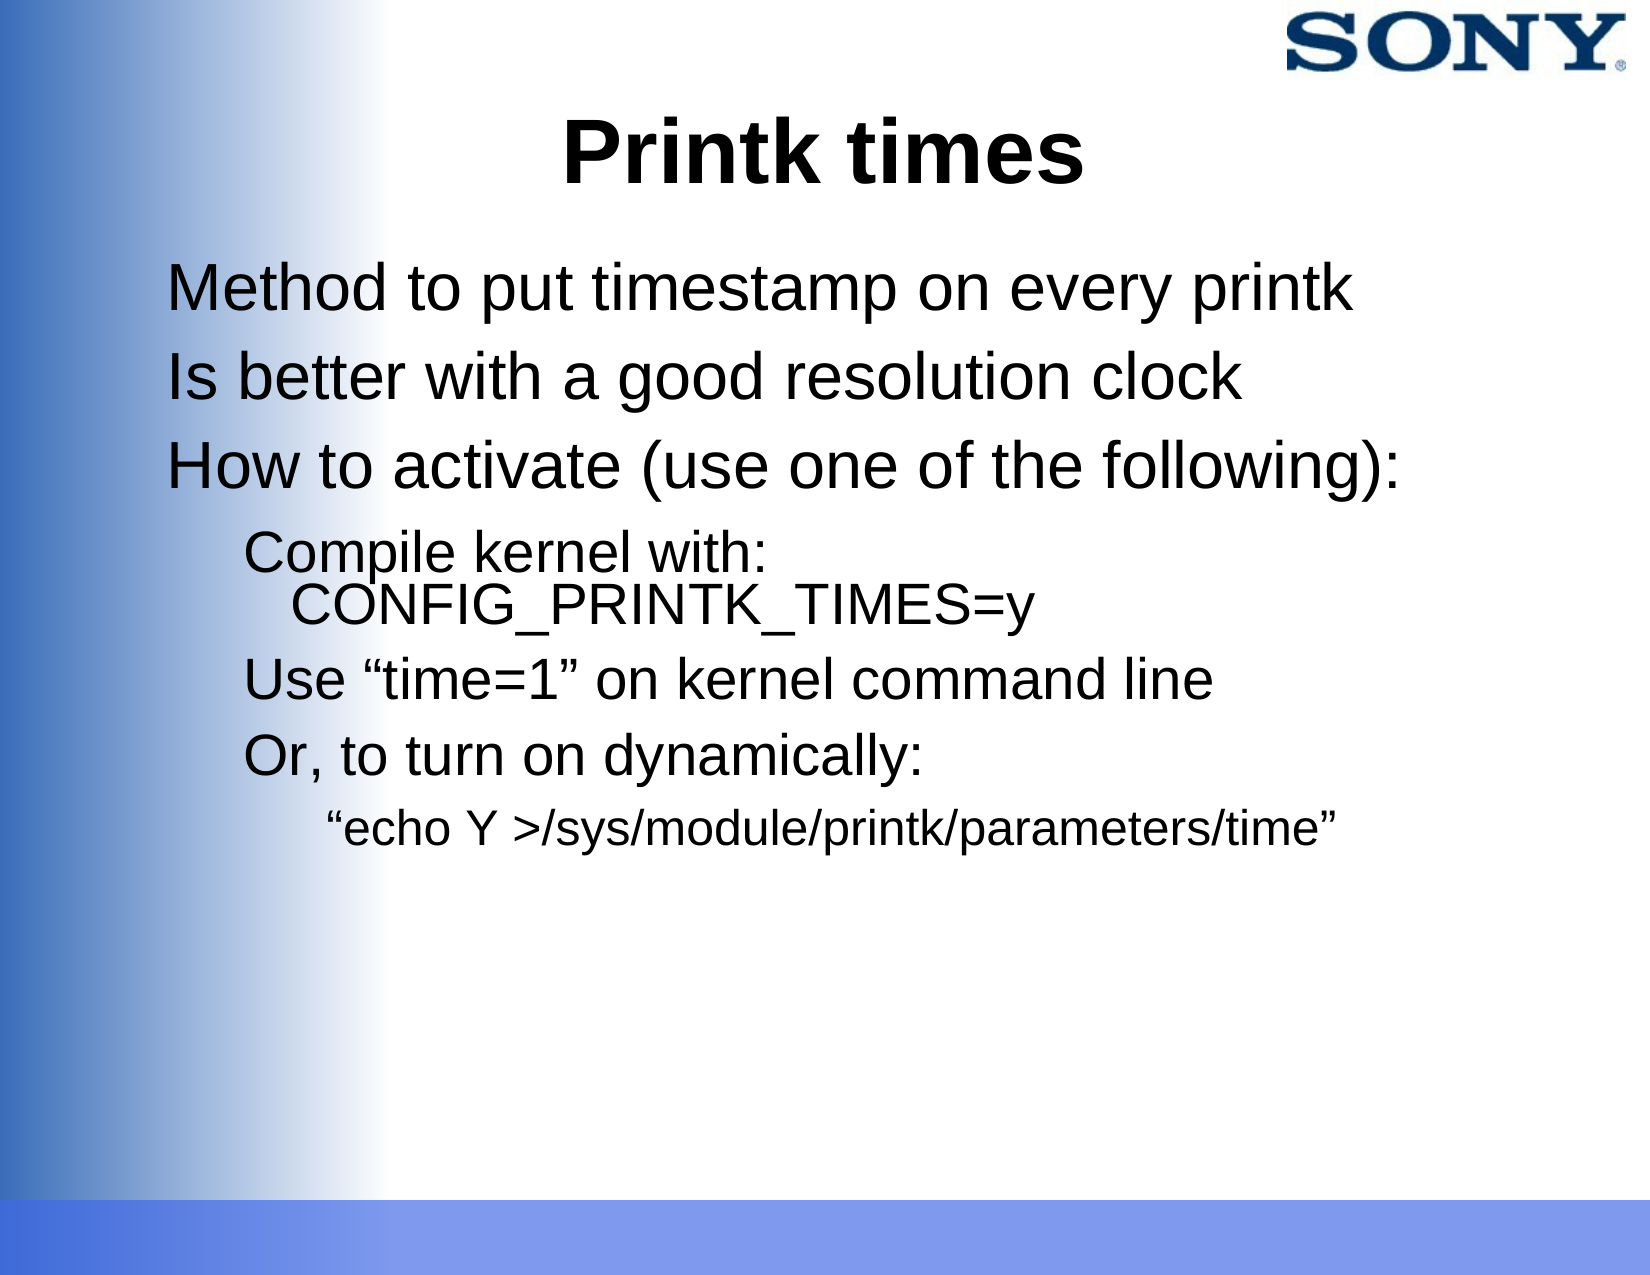

# Printk times
Method to put timestamp on every printk
Is better with a good resolution clock
How to activate (use one of the following):
Compile kernel with: CONFIG_PRINTK_TIMES=y
Use “time=1” on kernel command line
Or, to turn on dynamically:
“echo Y >/sys/module/printk/parameters/time”